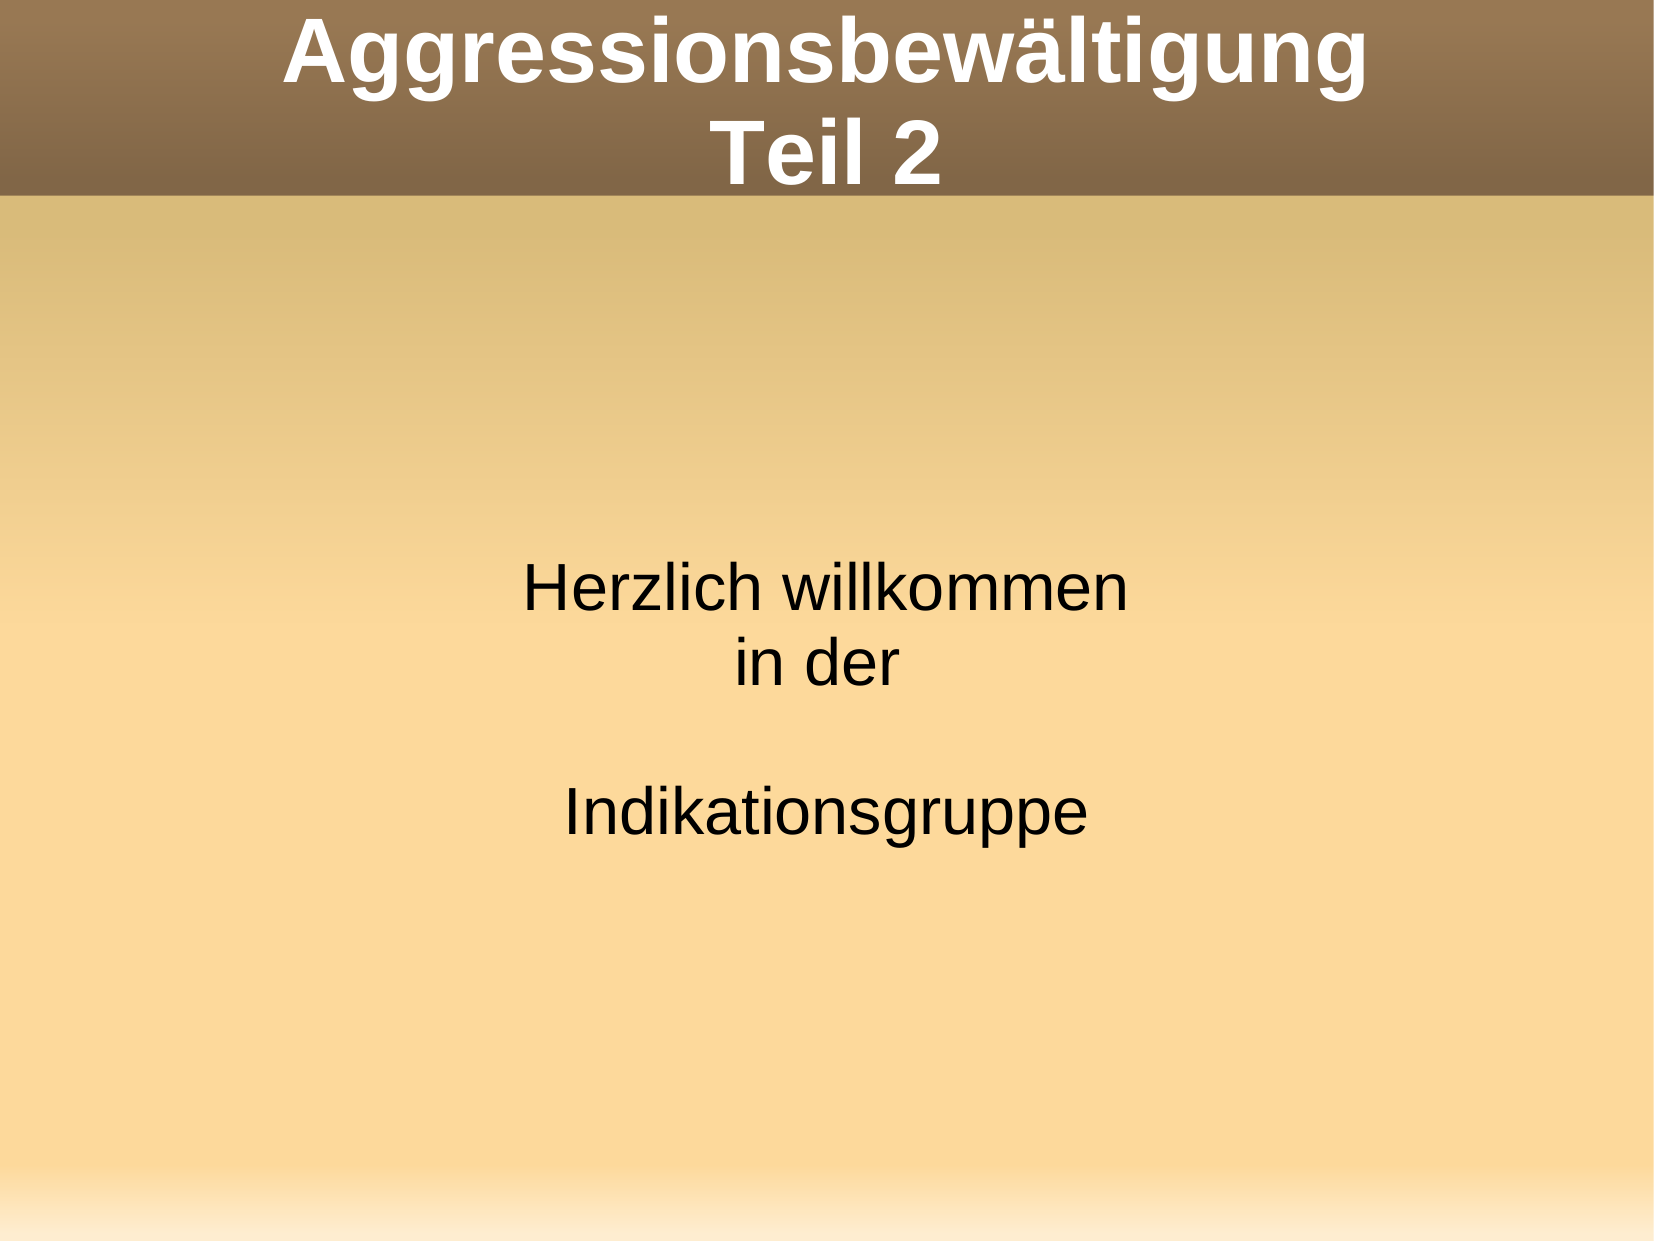

# Aggressionsbewältigung Teil 2
Herzlich willkommen
in der
Indikationsgruppe